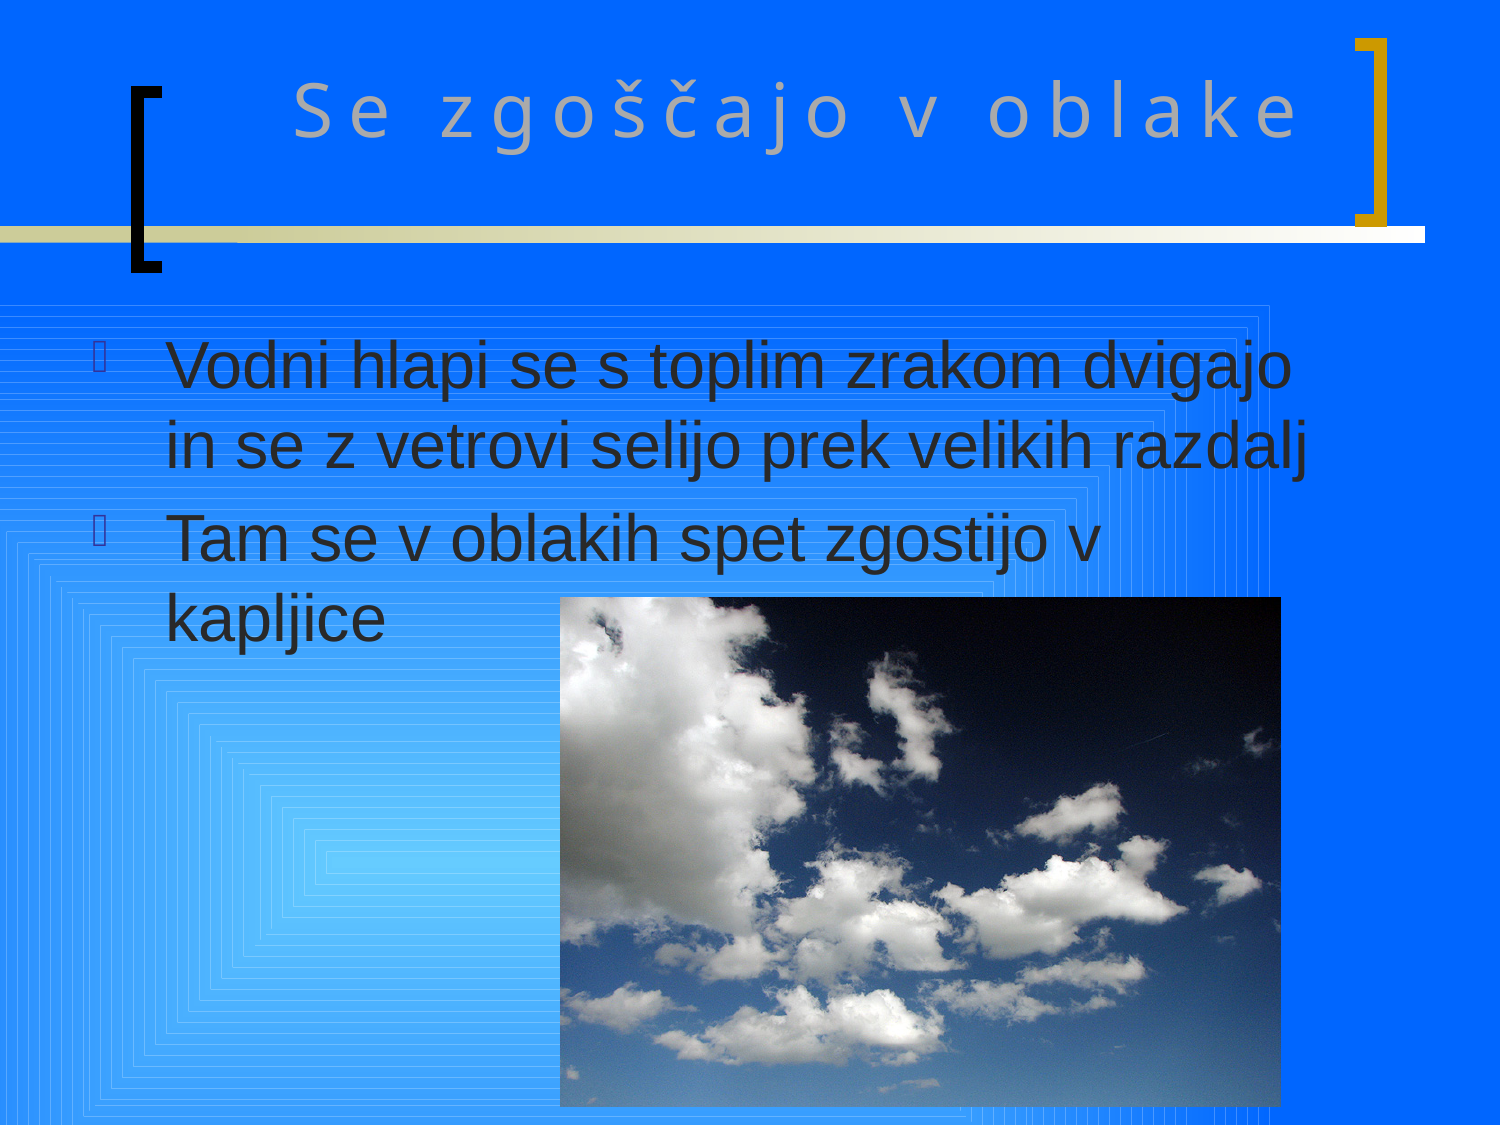

Se zgoščajo v oblake
# Vodni hlapi se s toplim zrakom dvigajo in se z vetrovi selijo prek velikih razdalj
Tam se v oblakih spet zgostijo v kapljice